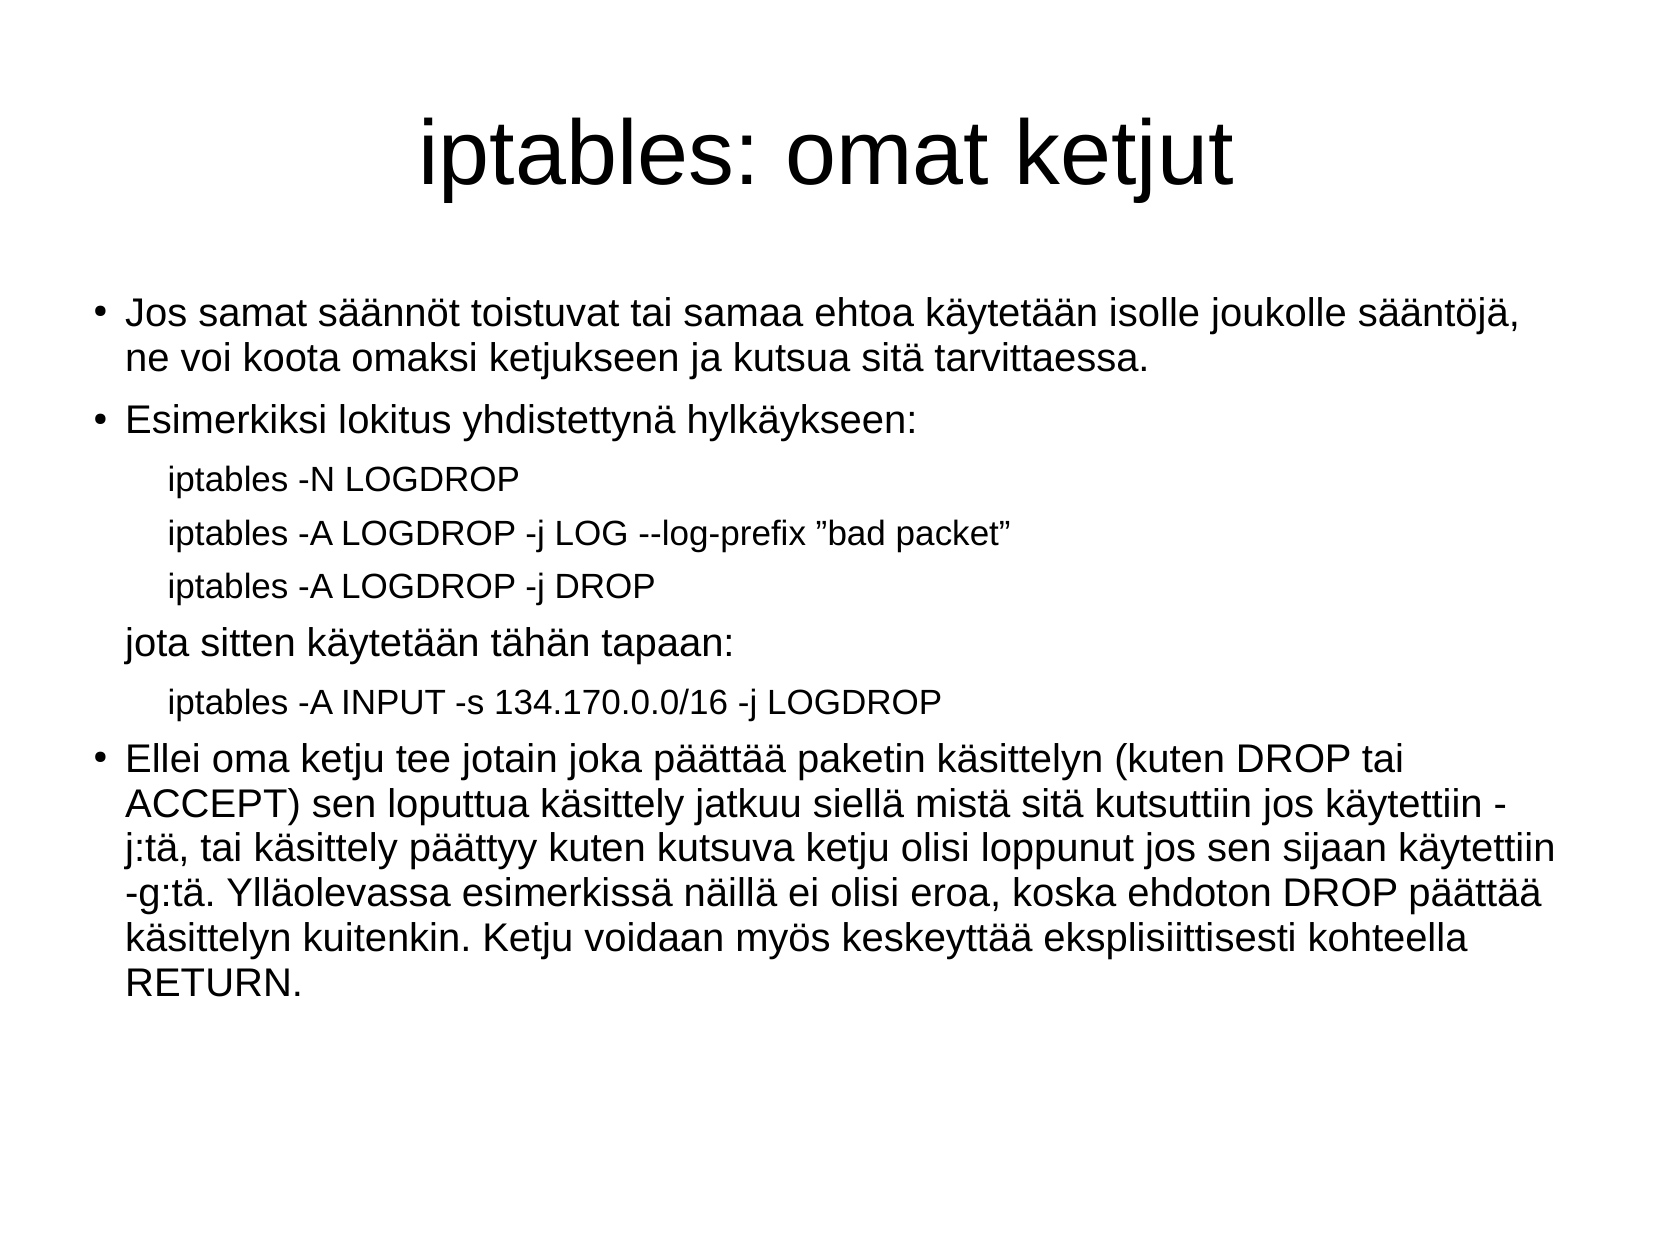

# iptables: omat ketjut
Jos samat säännöt toistuvat tai samaa ehtoa käytetään isolle joukolle sääntöjä, ne voi koota omaksi ketjukseen ja kutsua sitä tarvittaessa.
Esimerkiksi lokitus yhdistettynä hylkäykseen:
iptables -N LOGDROP
iptables -A LOGDROP -j LOG --log-prefix ”bad packet”
iptables -A LOGDROP -j DROP
jota sitten käytetään tähän tapaan:
iptables -A INPUT -s 134.170.0.0/16 -j LOGDROP
Ellei oma ketju tee jotain joka päättää paketin käsittelyn (kuten DROP tai ACCEPT) sen loputtua käsittely jatkuu siellä mistä sitä kutsuttiin jos käytettiin -j:tä, tai käsittely päättyy kuten kutsuva ketju olisi loppunut jos sen sijaan käytettiin -g:tä. Ylläolevassa esimerkissä näillä ei olisi eroa, koska ehdoton DROP päättää käsittelyn kuitenkin. Ketju voidaan myös keskeyttää eksplisiittisesti kohteella RETURN.